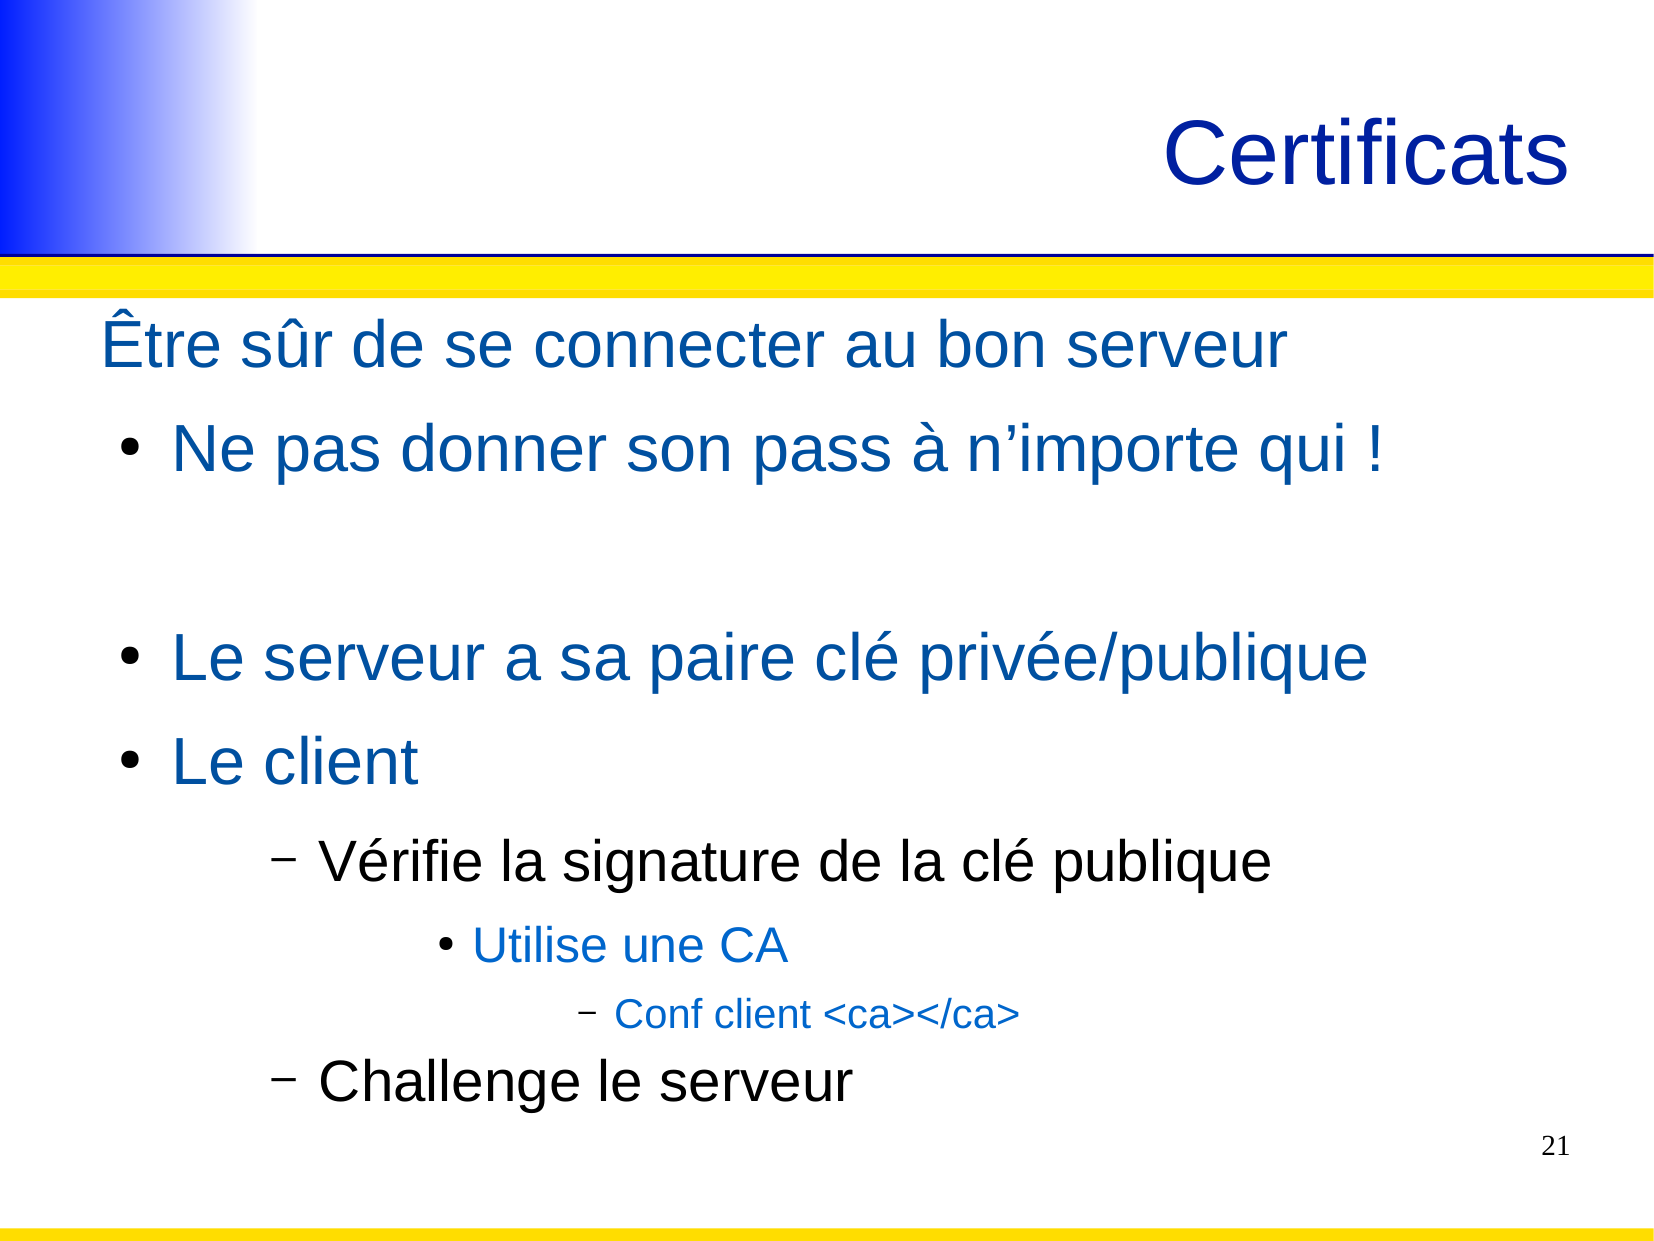

# Certificats
Être sûr de se connecter au bon serveur
Ne pas donner son pass à n’importe qui !
Le serveur a sa paire clé privée/publique
Le client
Vérifie la signature de la clé publique
Utilise une CA
Conf client <ca></ca>
Challenge le serveur
21